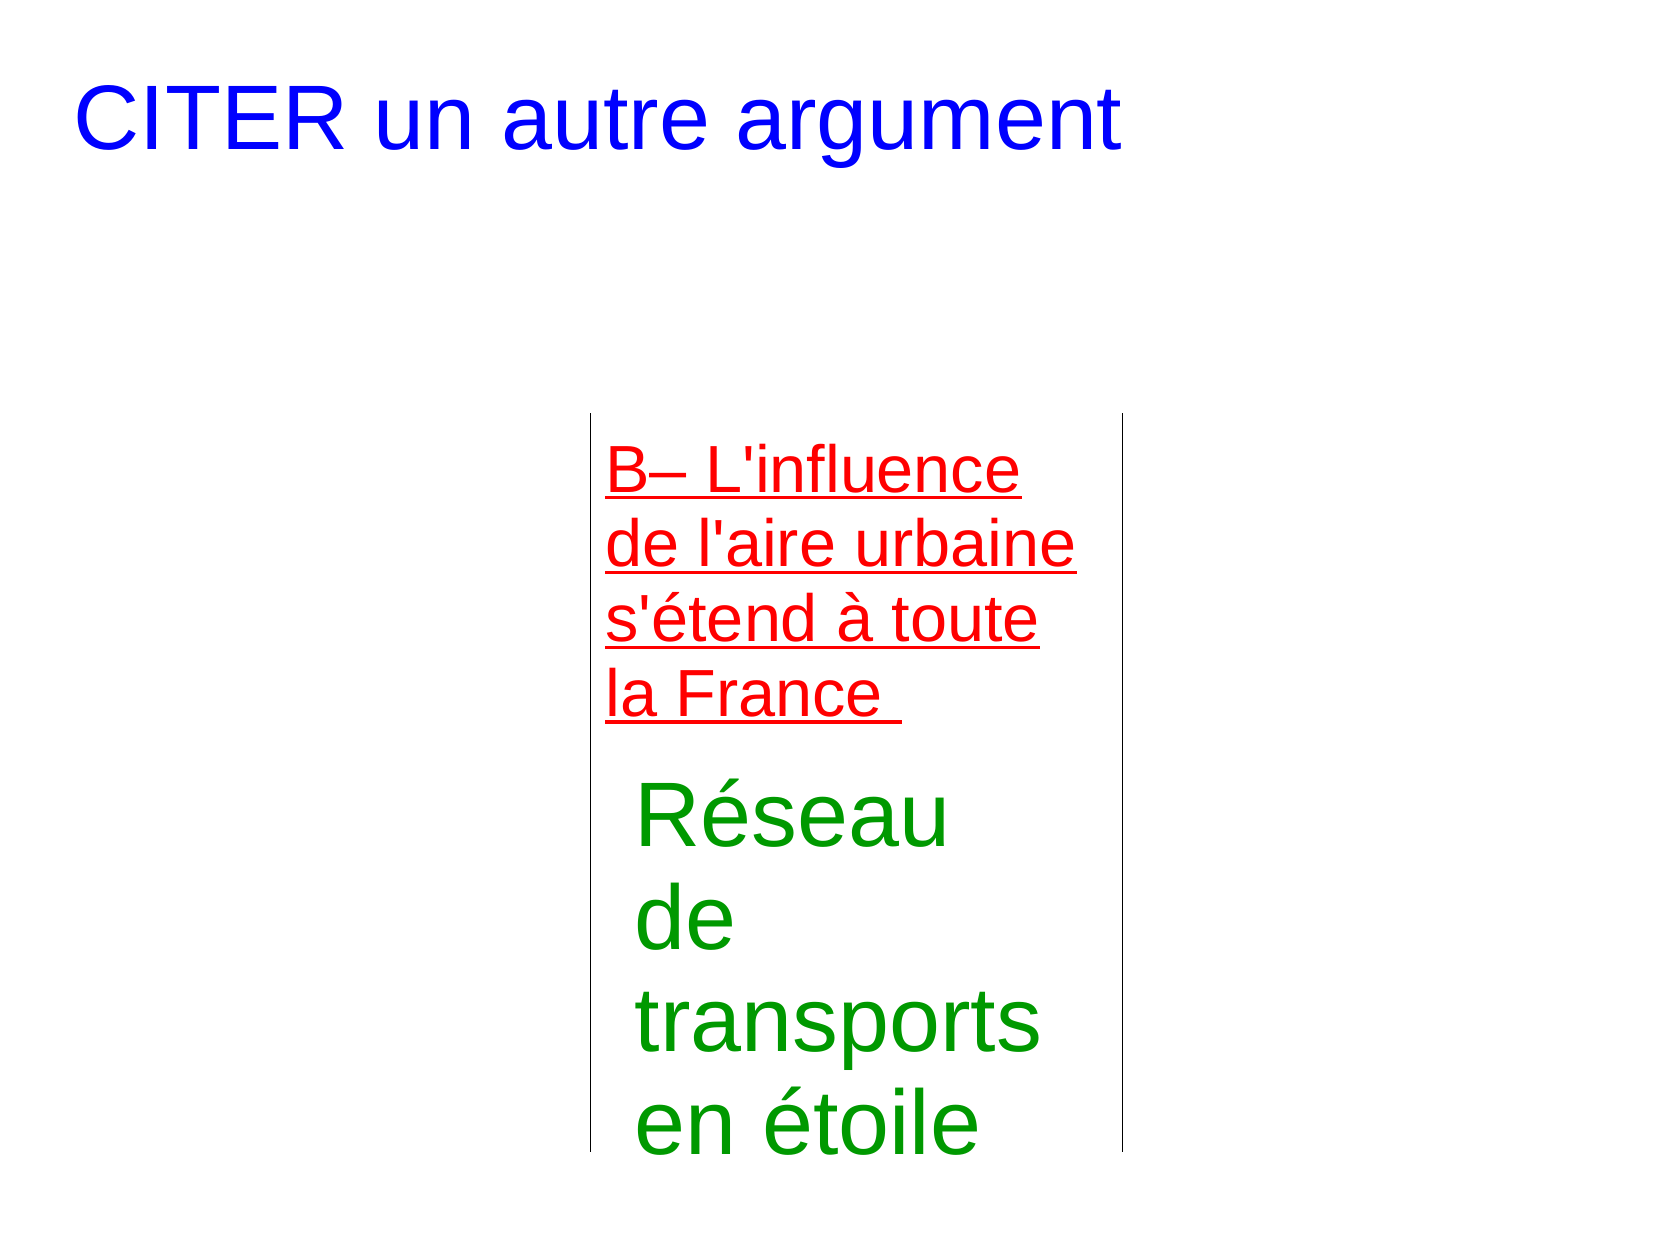

CITER un autre argument
B– L'influence de l'aire urbaine
s'étend à toute la France
Réseau de transports en étoile